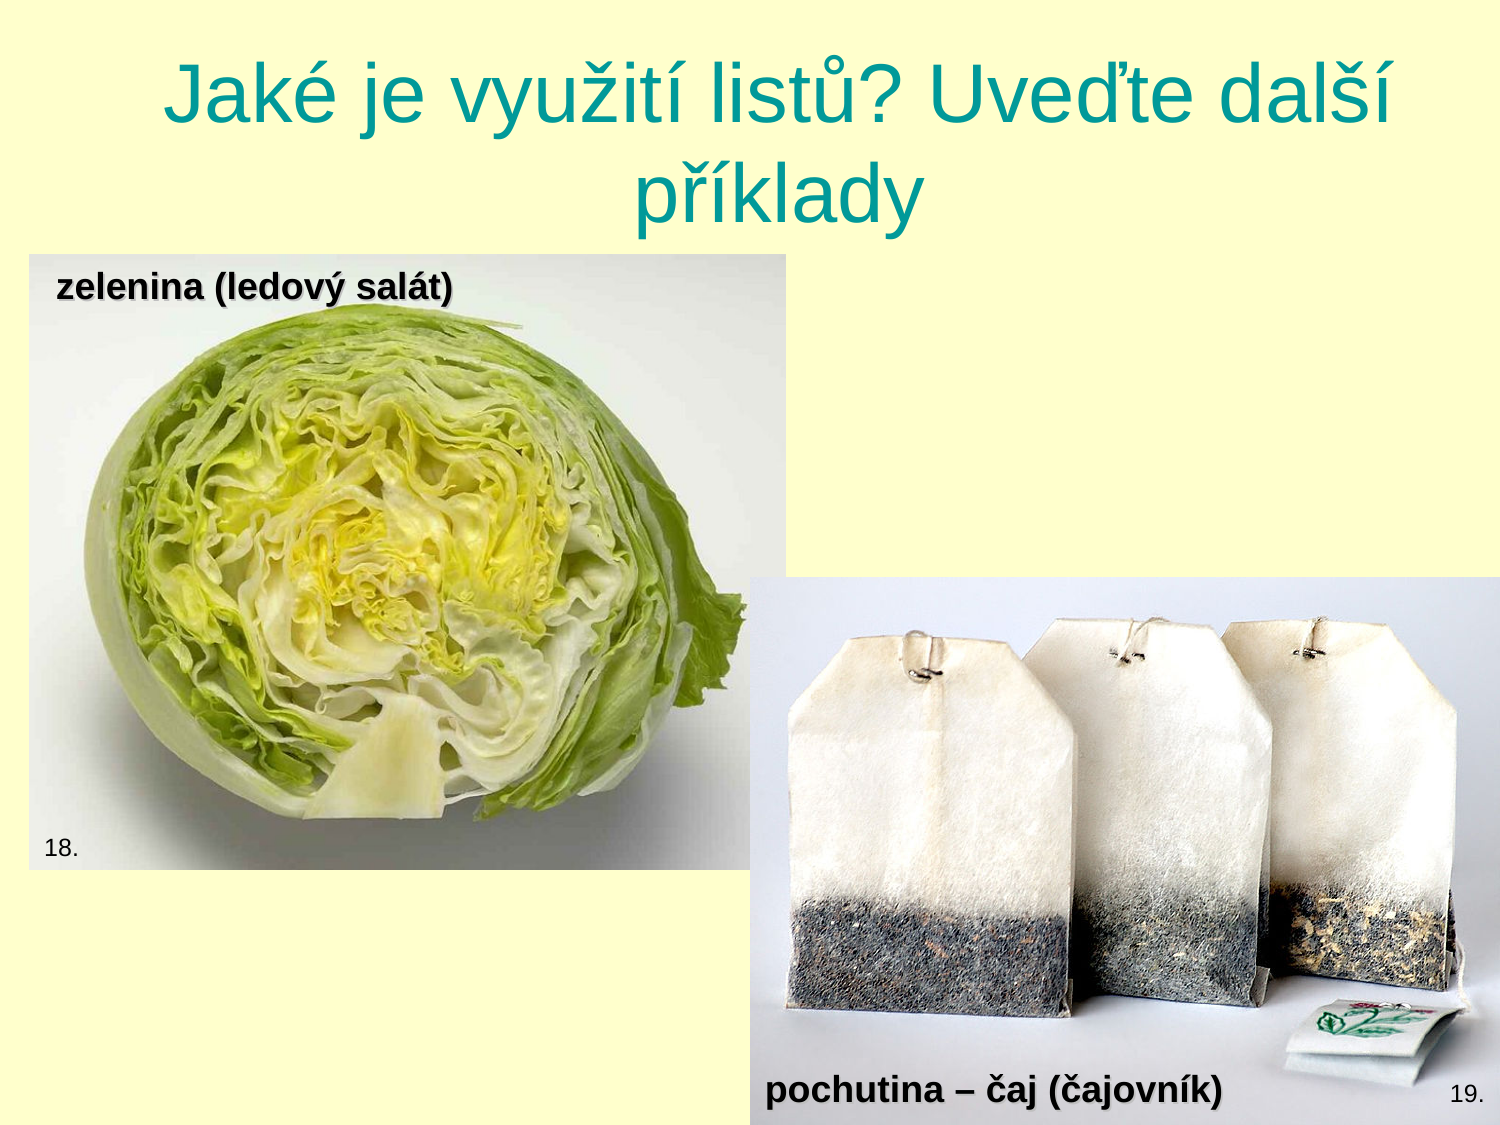

# Jaké je využití listů? Uveďte další příklady
zelenina (ledový salát)
18.
pochutina – čaj (čajovník)
19.